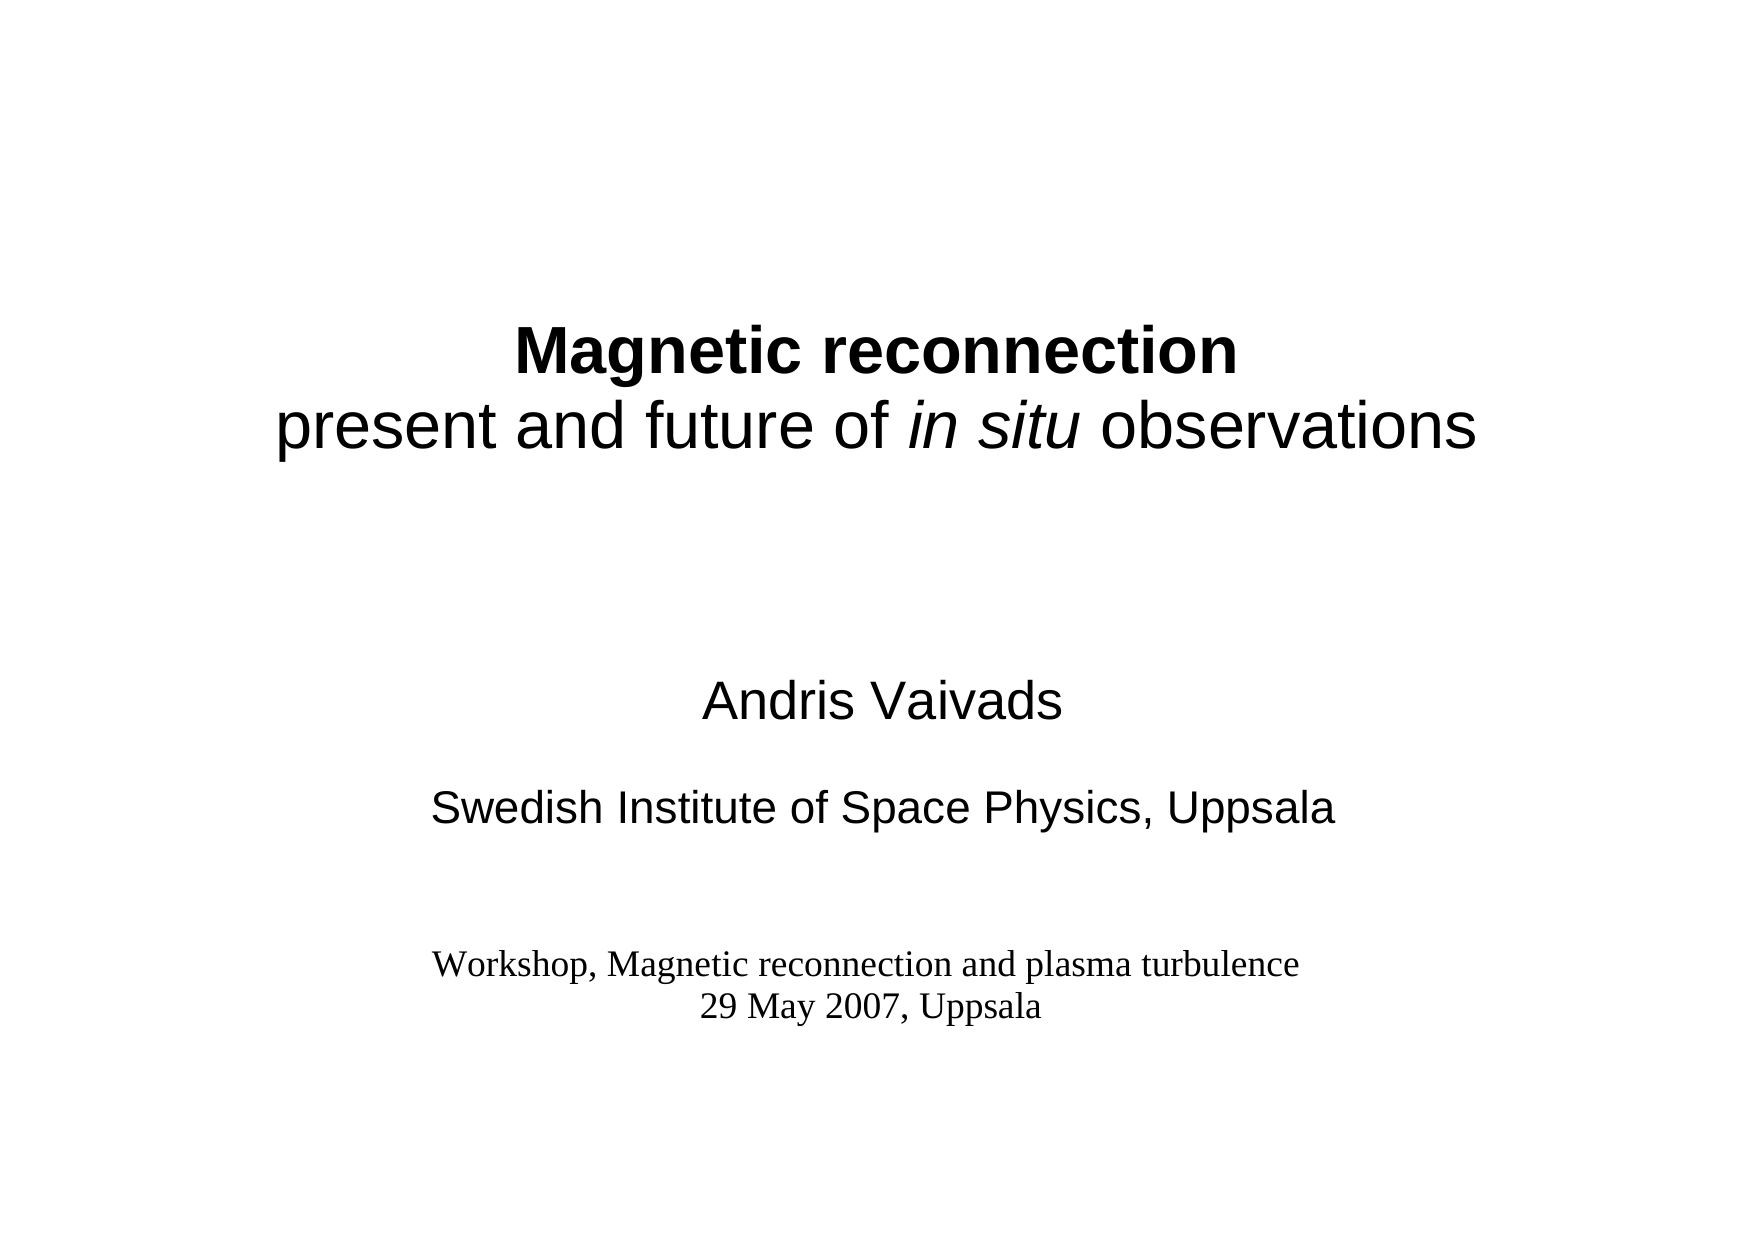

# Magnetic reconnection present and future of in situ observations
Andris Vaivads
Swedish Institute of Space Physics, Uppsala
Workshop, Magnetic reconnection and plasma turbulence
29 May 2007, Uppsala